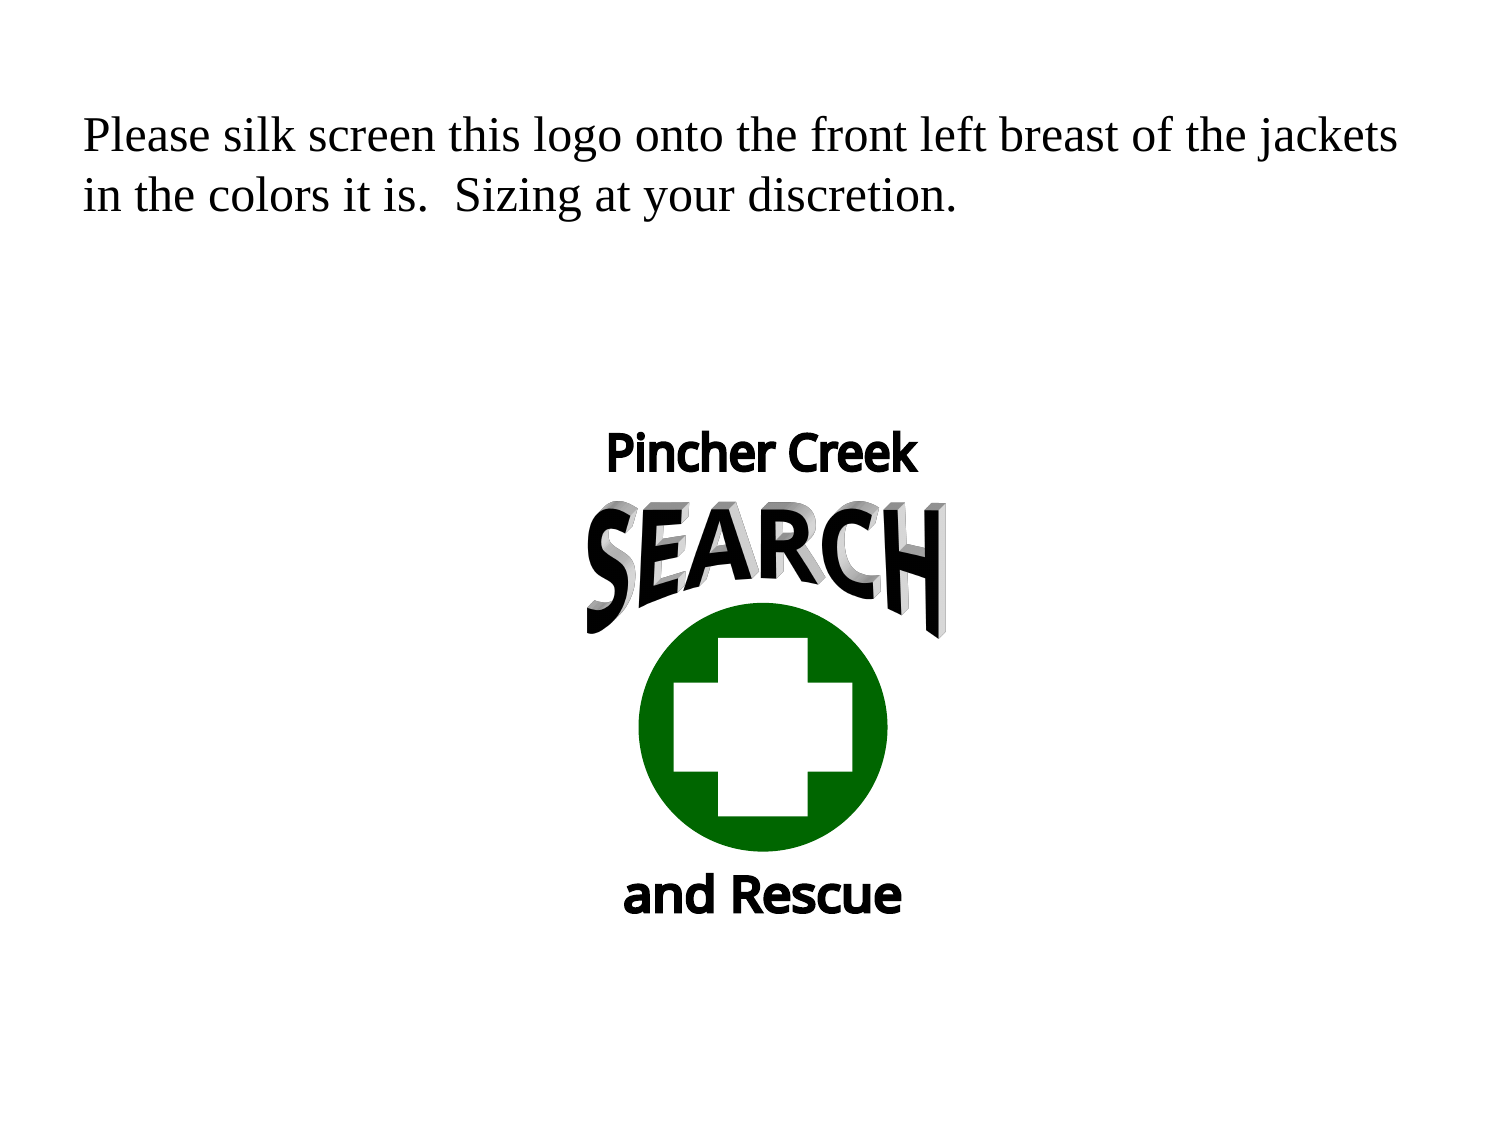

Please silk screen this logo onto the front left breast of the jackets
in the colors it is. Sizing at your discretion.
Pincher Creek
SEARCH
and Rescue